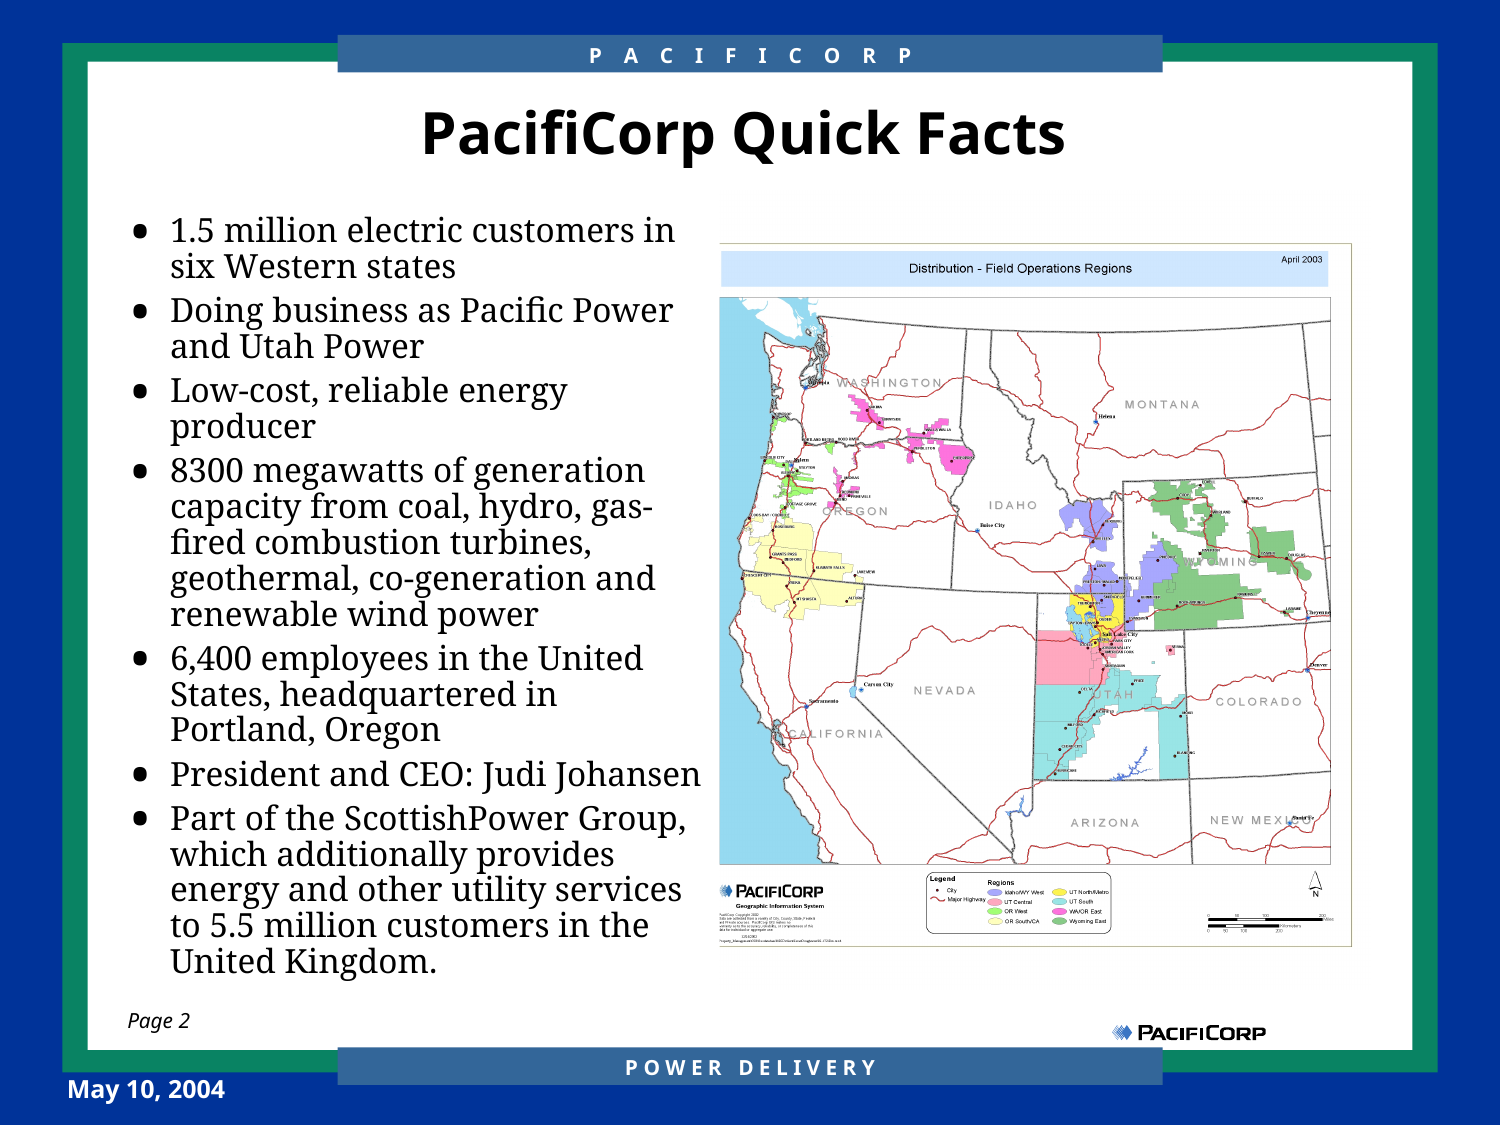

# PacifiCorp Quick Facts
1.5 million electric customers in six Western states
Doing business as Pacific Power and Utah Power
Low-cost, reliable energy producer
8300 megawatts of generation capacity from coal, hydro, gas-fired combustion turbines, geothermal, co-generation and renewable wind power
6,400 employees in the United States, headquartered in Portland, Oregon
President and CEO: Judi Johansen
Part of the ScottishPower Group, which additionally provides energy and other utility services to 5.5 million customers in the United Kingdom.
2